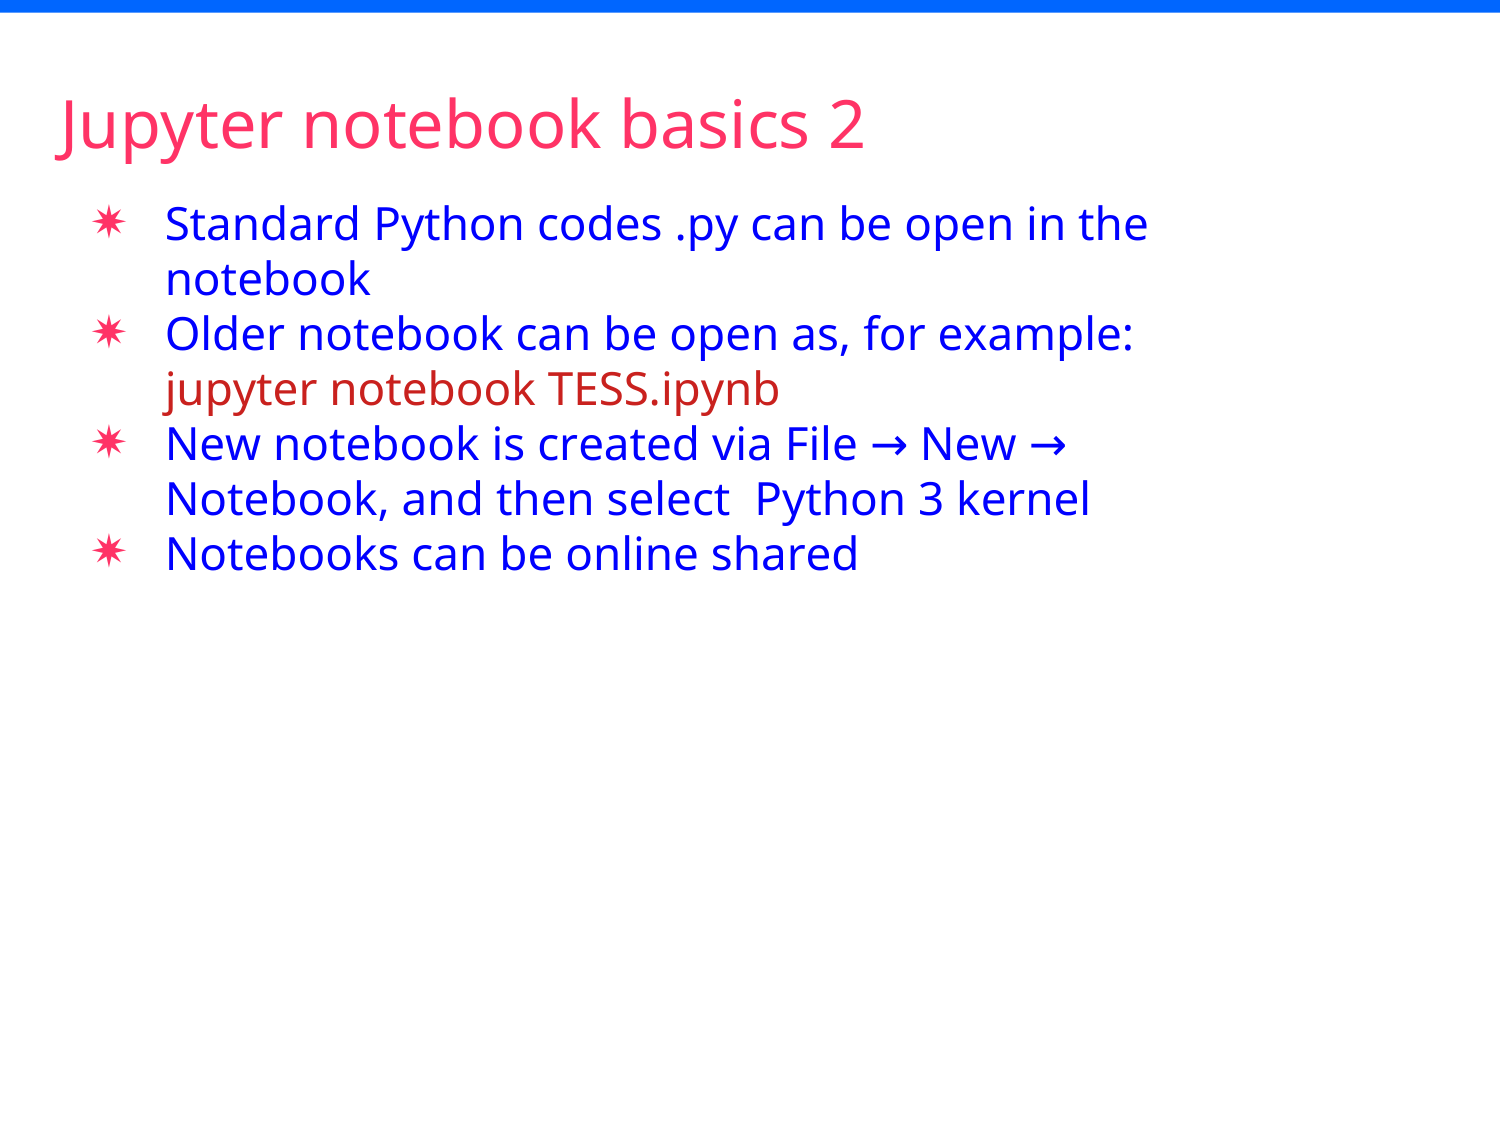

Jupyter notebook basics 2
Standard Python codes .py can be open in the notebook
Older notebook can be open as, for example:
jupyter notebook TESS.ipynb
New notebook is created via File → New → Notebook, and then select Python 3 kernel
Notebooks can be online shared
6